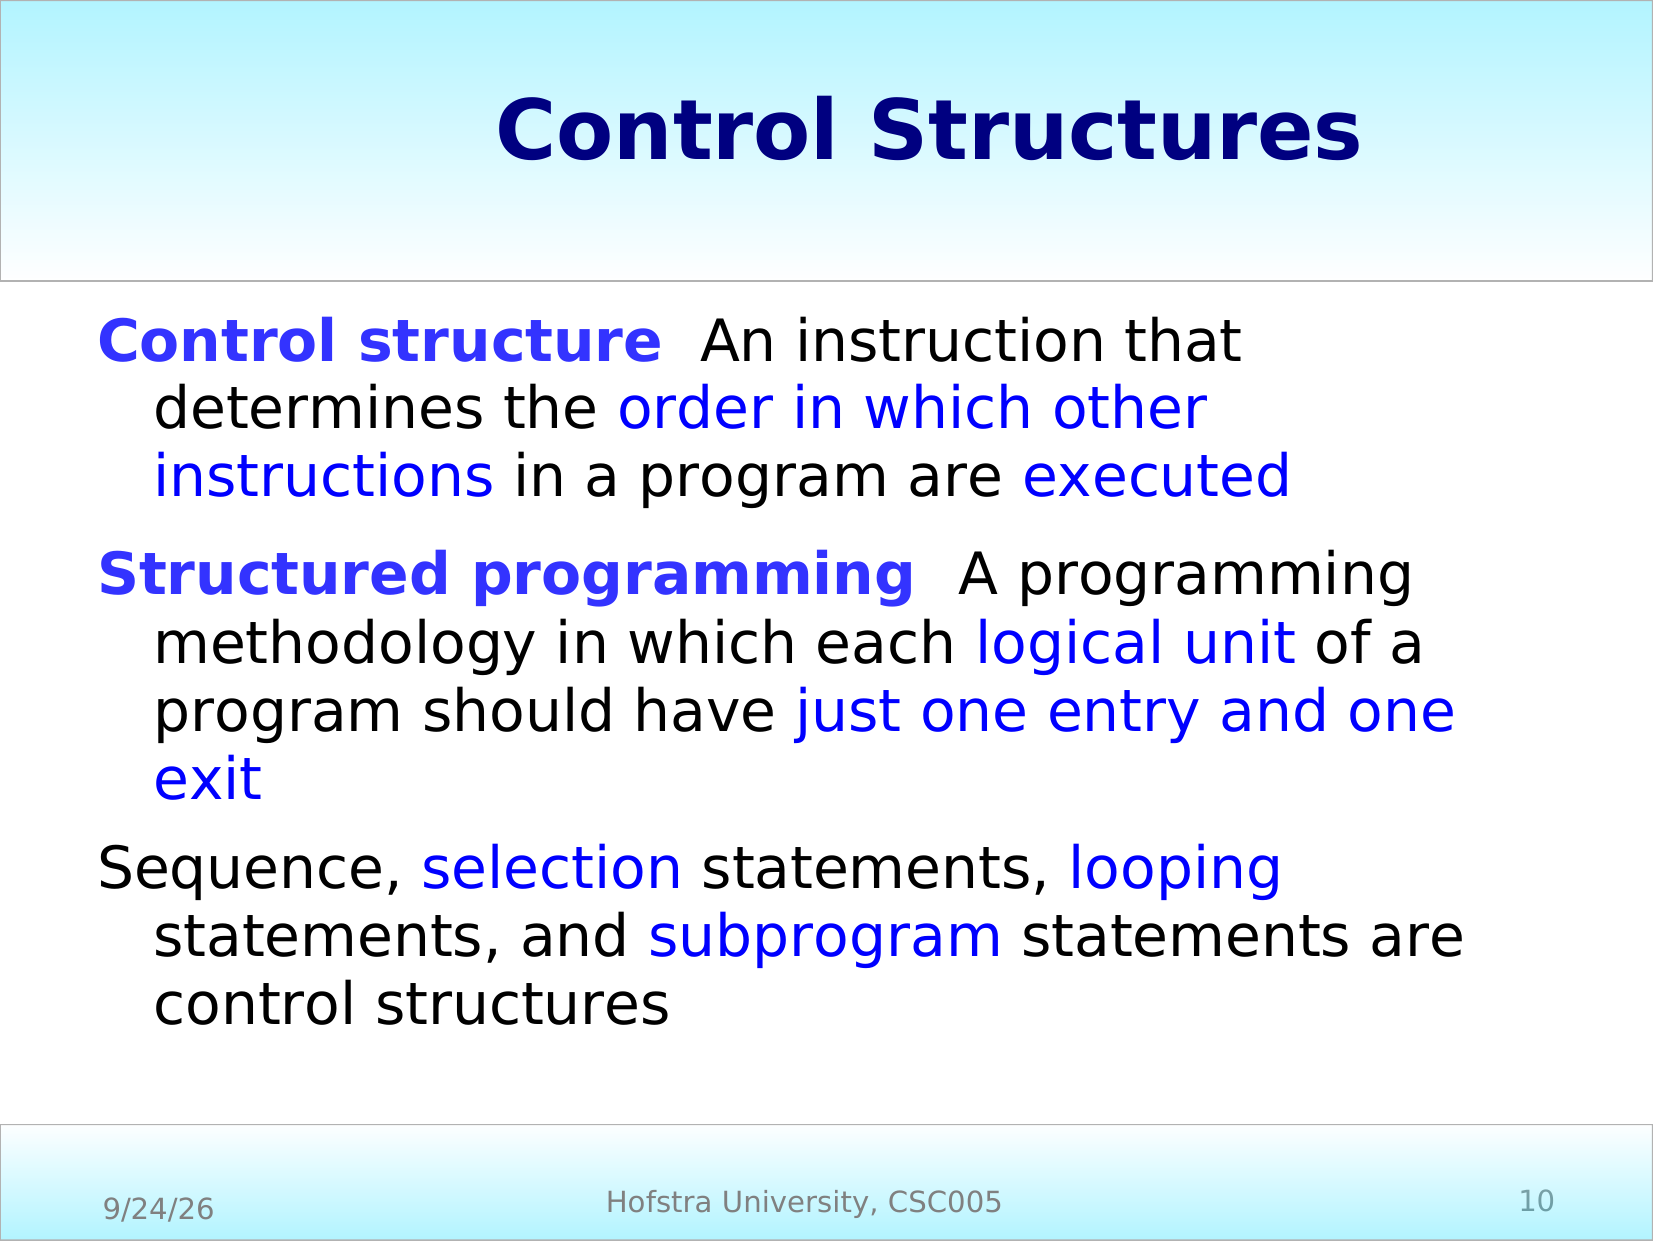

# Control Structures
Control structure An instruction that determines the order in which other instructions in a program are executed
Structured programming A programming methodology in which each logical unit of a program should have just one entry and one exit
Sequence, selection statements, looping statements, and subprogram statements are control structures
10
Hofstra University, CSC005